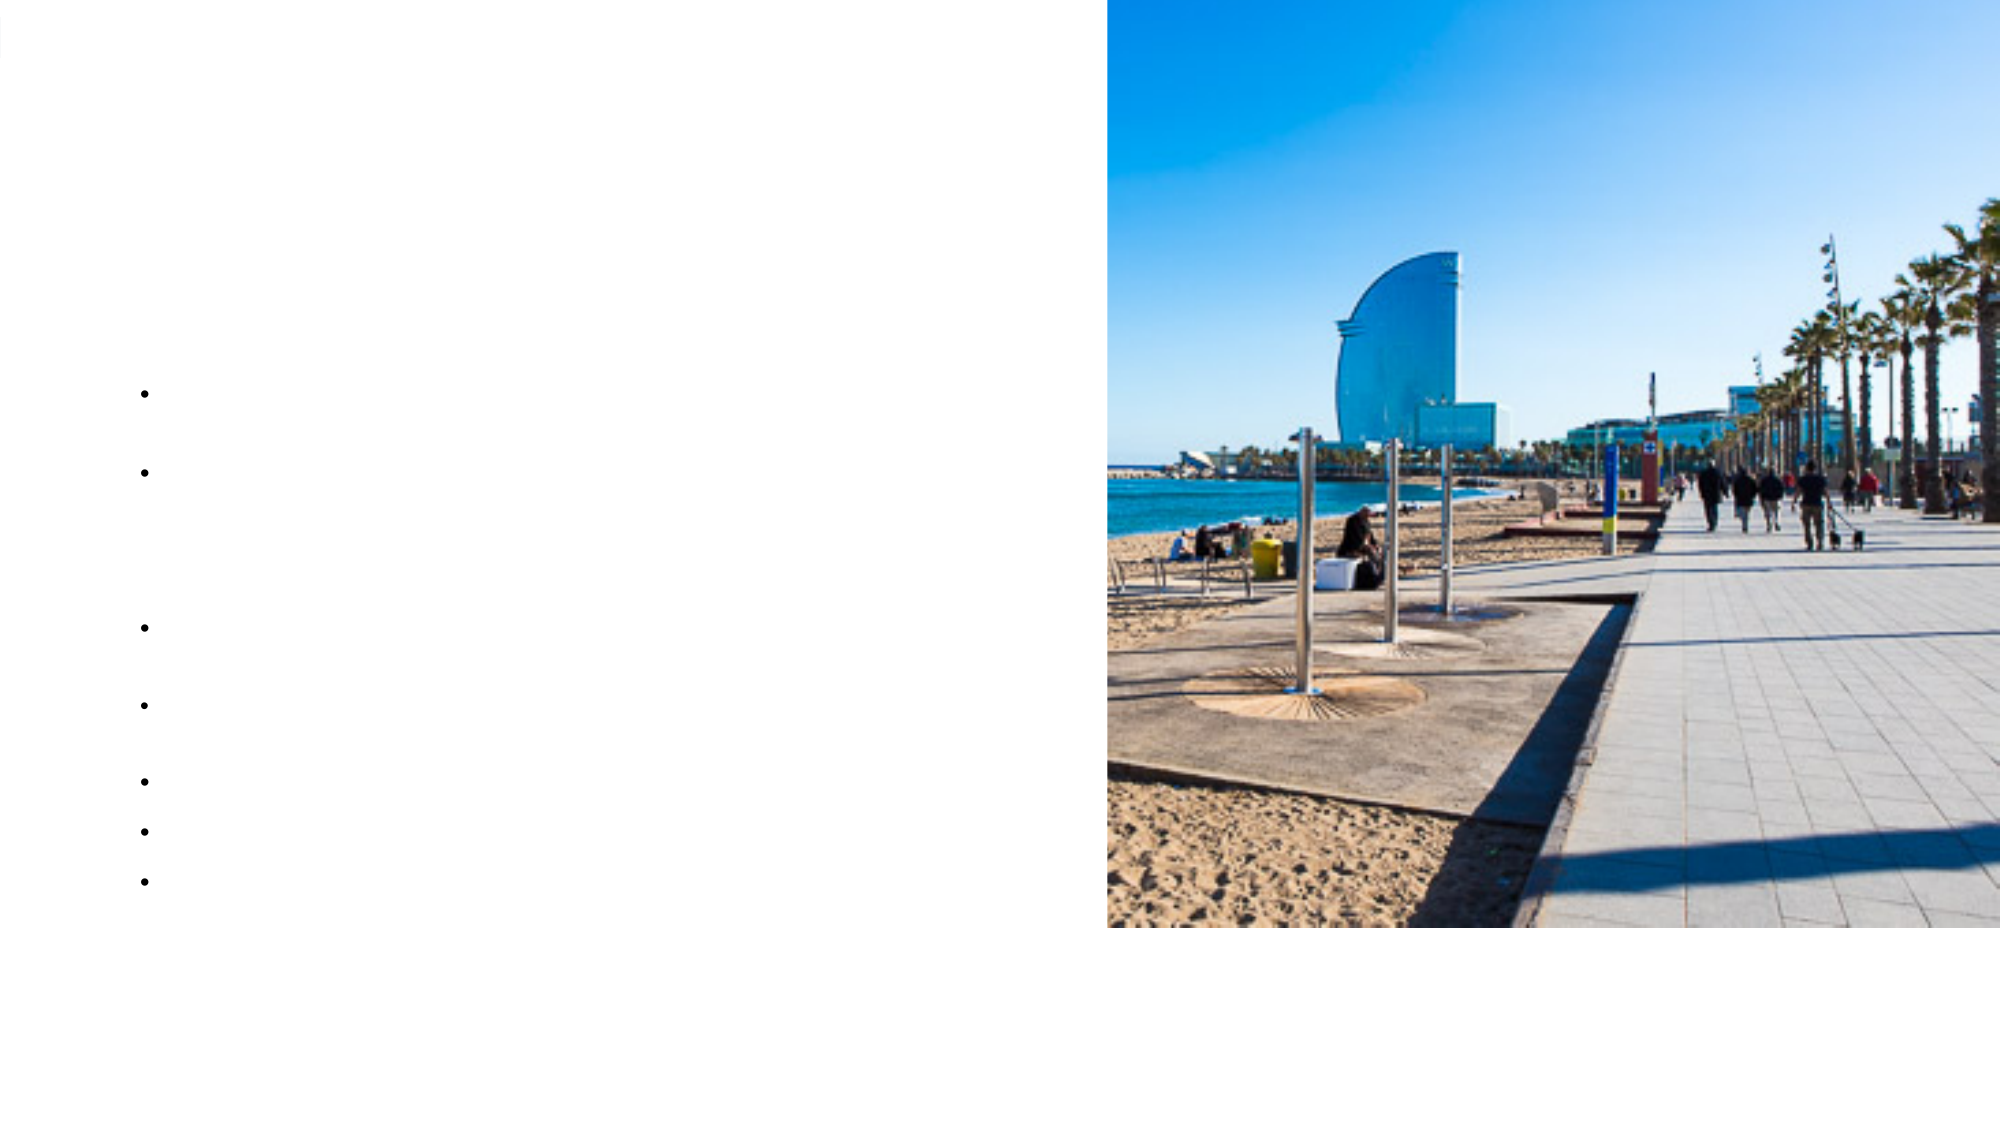

# April, 28/2020,day 2
From the exhausting journey we woke up later than usual,went to eat something for lunch at the Burger King,which cost us 45 kuna
We arranged a city tour with city hop-on, Hop-off, which cost us 285 kuna in 3 days https://www.viator.com/tours/Barcelona/Barcelona-Hop-on-Hop-Off-Tour-East-to-West-Route/d562-2140BCNHOP?fbclid=IwAR1UmjrnupvbAMBTnOTjQg-G1ynV2USYXHhAS391GzRz5yE7t2nWsy05nXs
We passed by and seen many destinations in Barcelona such as: Catalunya, Olimpic Park, San Paul ..
Since our day was full of excitement and hanging out we decided to go back to our room and take a walk to Sant Sebastia beach
We drank 50 kn cocktails and went to the apartment and fell asleep
Spent:380 for a 2 day
Left:5,817